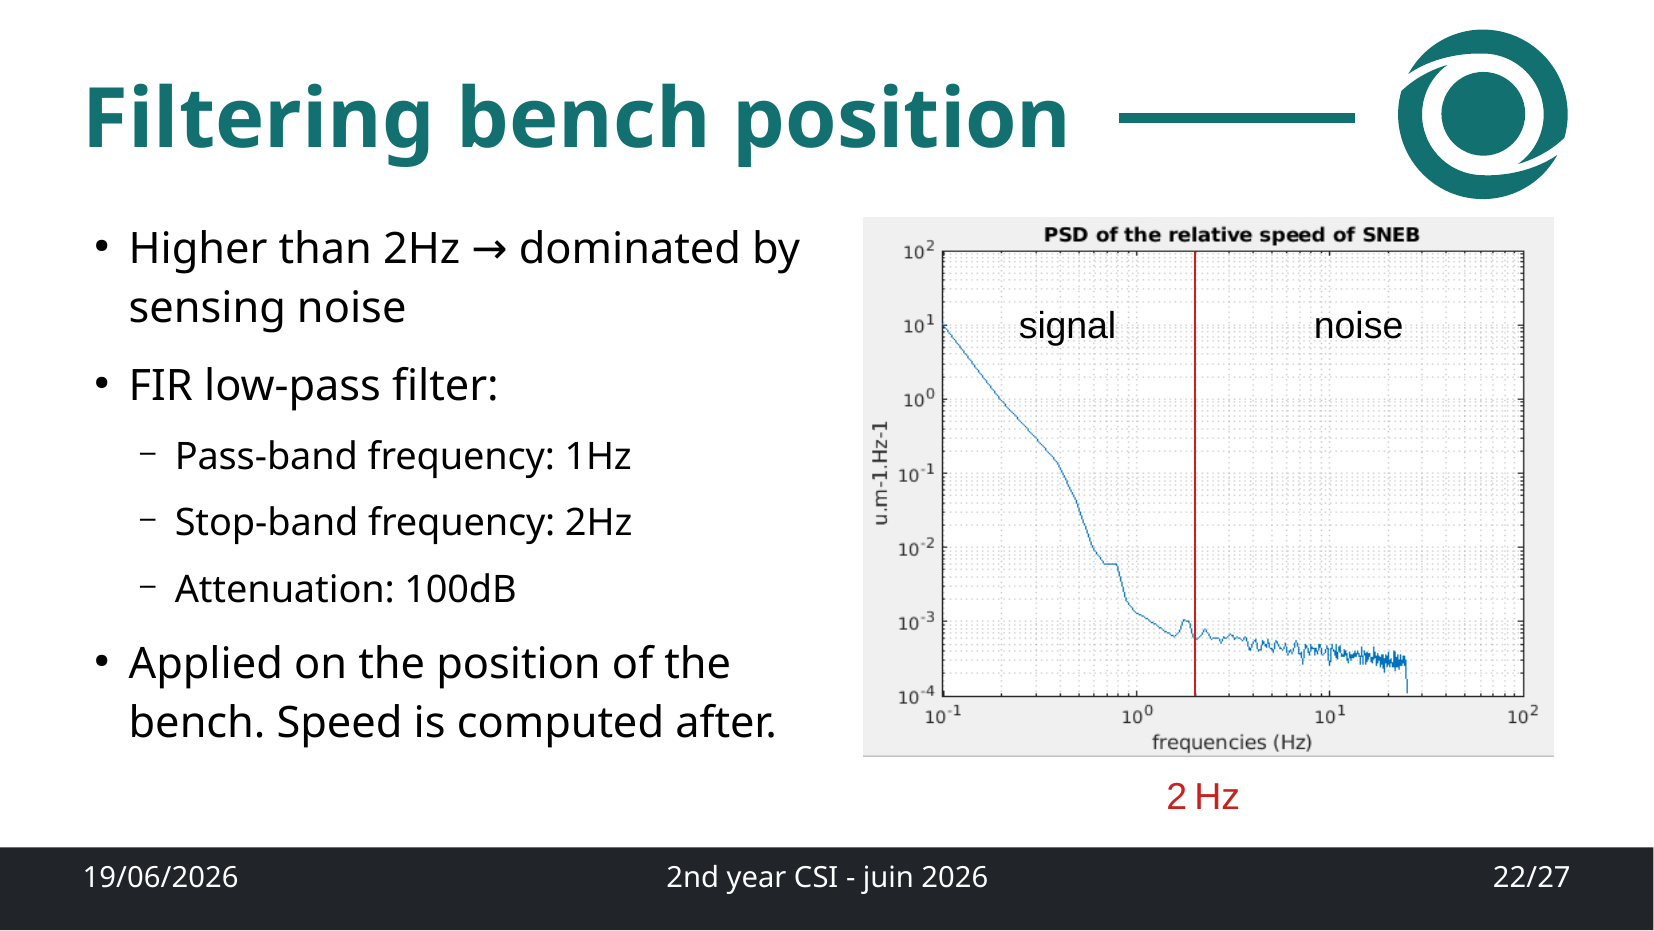

# Filtering bench position
Higher than 2Hz → dominated by sensing noise
FIR low-pass filter:
Pass-band frequency: 1Hz
Stop-band frequency: 2Hz
Attenuation: 100dB
Applied on the position of the bench. Speed is computed after.
signal
noise
2 Hz
19/06/2026
2nd year CSI - juin 2026
22